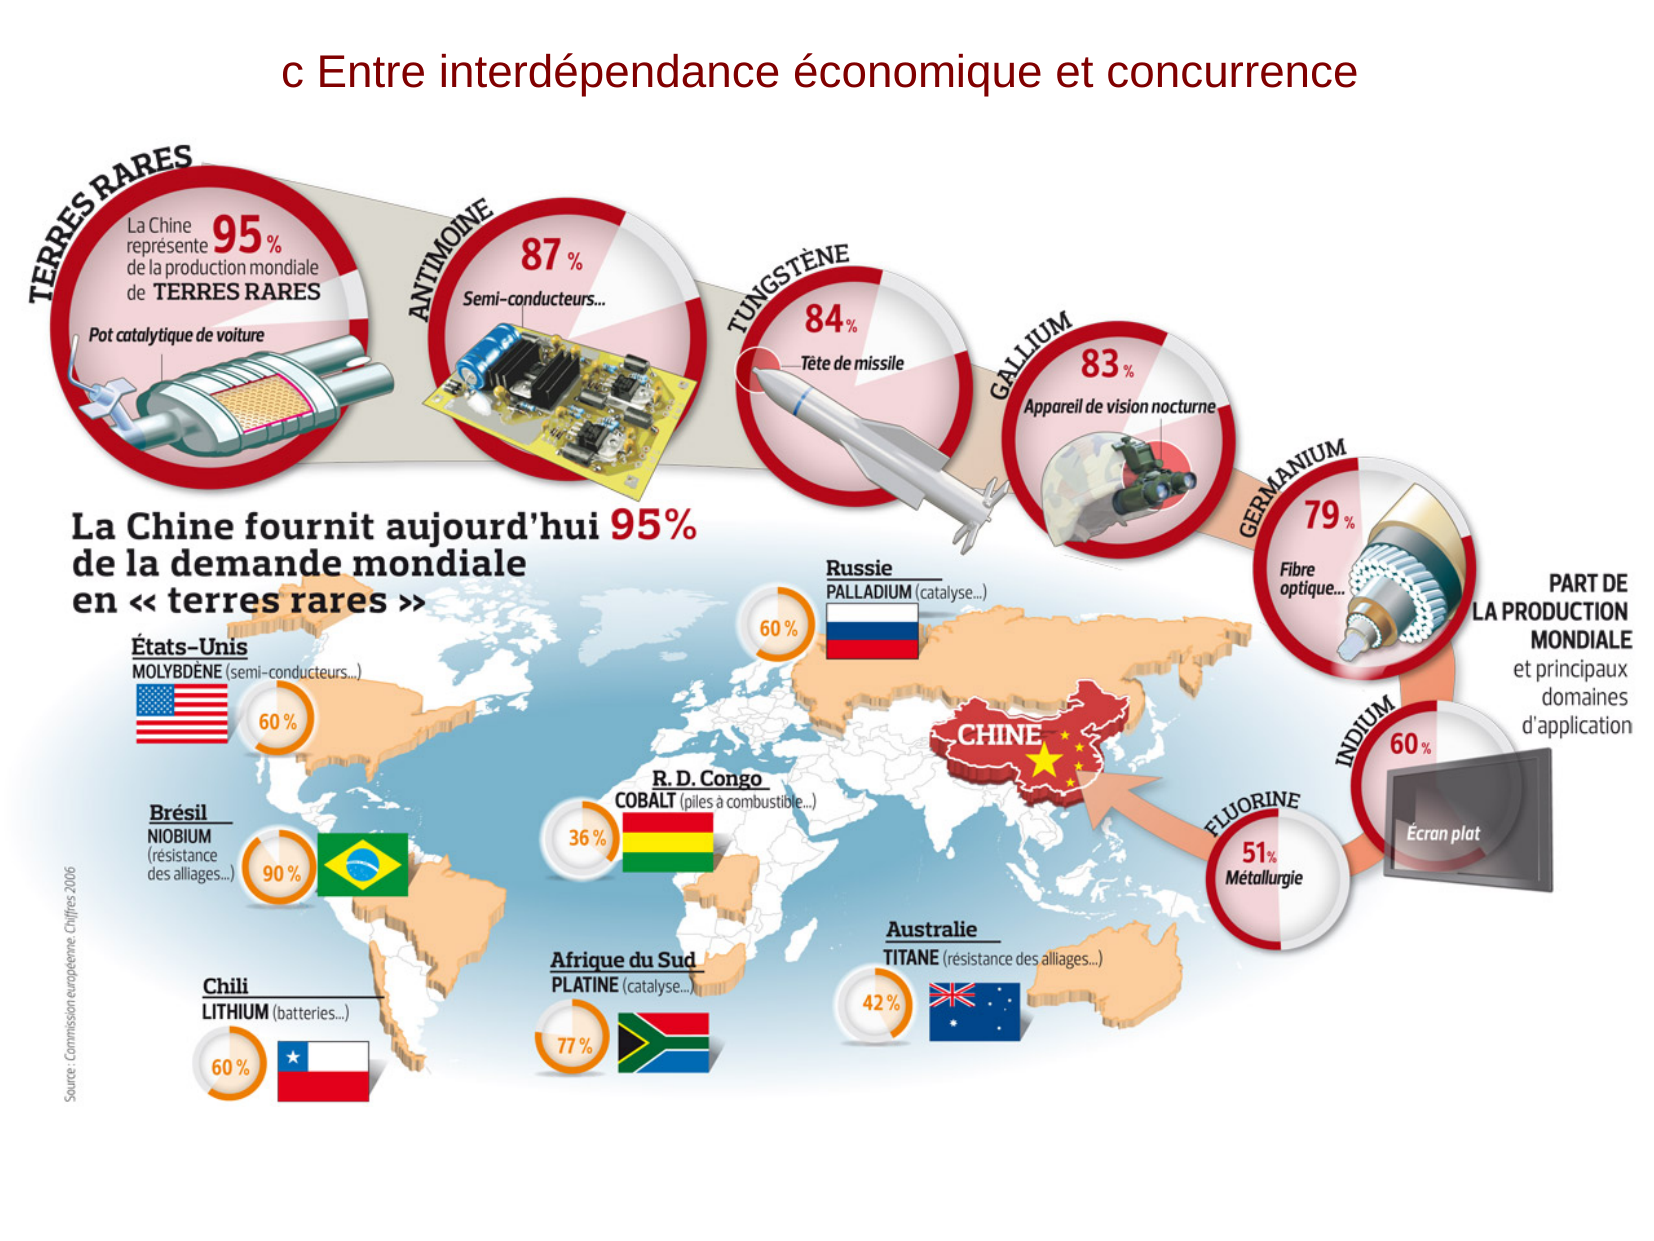

# c Entre interdépendance économique et concurrence